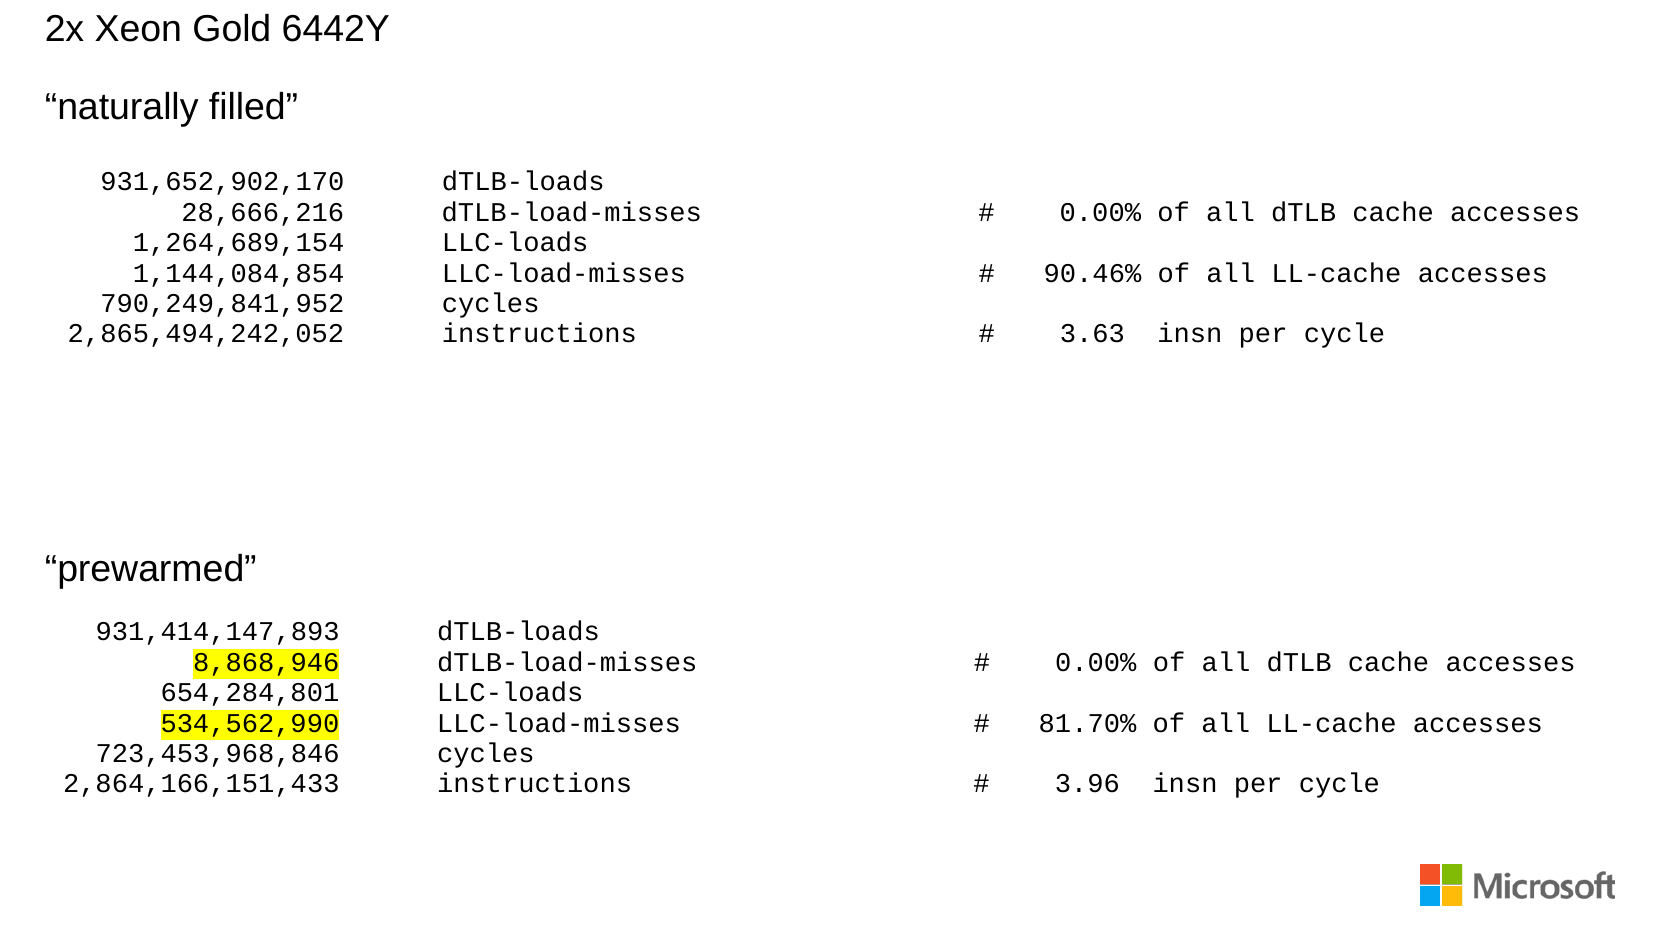

2x Xeon Gold 6442Y
“naturally filled”
 931,652,902,170 dTLB-loads
 28,666,216 dTLB-load-misses # 0.00% of all dTLB cache accesses
 1,264,689,154 LLC-loads
 1,144,084,854 LLC-load-misses # 90.46% of all LL-cache accesses
 790,249,841,952 cycles
 2,865,494,242,052 instructions # 3.63 insn per cycle
“prewarmed”
 931,414,147,893 dTLB-loads
 8,868,946 dTLB-load-misses # 0.00% of all dTLB cache accesses
 654,284,801 LLC-loads
 534,562,990 LLC-load-misses # 81.70% of all LL-cache accesses
 723,453,968,846 cycles
 2,864,166,151,433 instructions # 3.96 insn per cycle